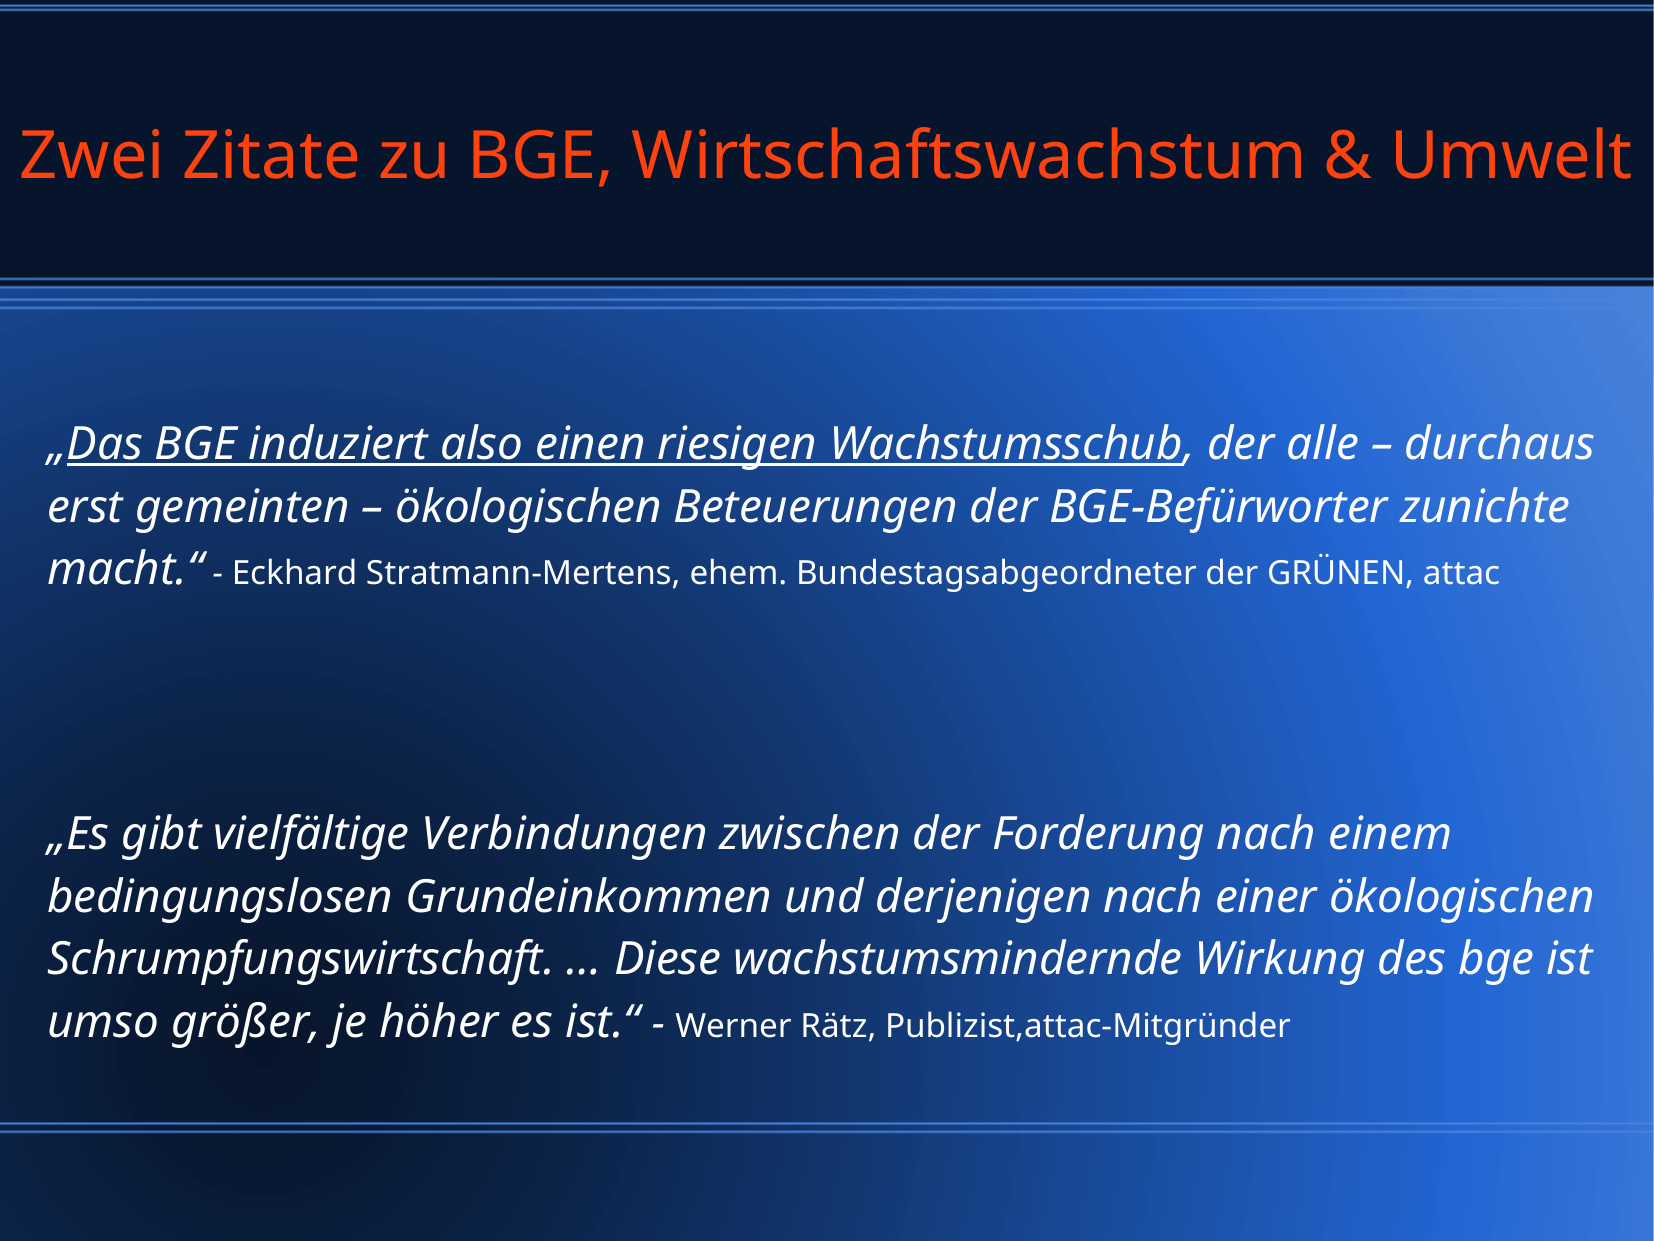

# Zwei Zitate zu BGE, Wirtschaftswachstum & Umwelt
„Das BGE induziert also einen riesigen Wachstumsschub, der alle – durchaus erst gemeinten – ökologischen Beteuerungen der BGE-Befürworter zunichte macht.“ - Eckhard Stratmann-Mertens, ehem. Bundestagsabgeordneter der GRÜNEN, attac
„Es gibt vielfältige Verbindungen zwischen der Forderung nach einem bedingungslosen Grundeinkommen und derjenigen nach einer ökologischen Schrumpfungswirtschaft. … Diese wachstumsmindernde Wirkung des bge ist umso größer, je höher es ist.“ - Werner Rätz, Publizist,attac-Mitgründer